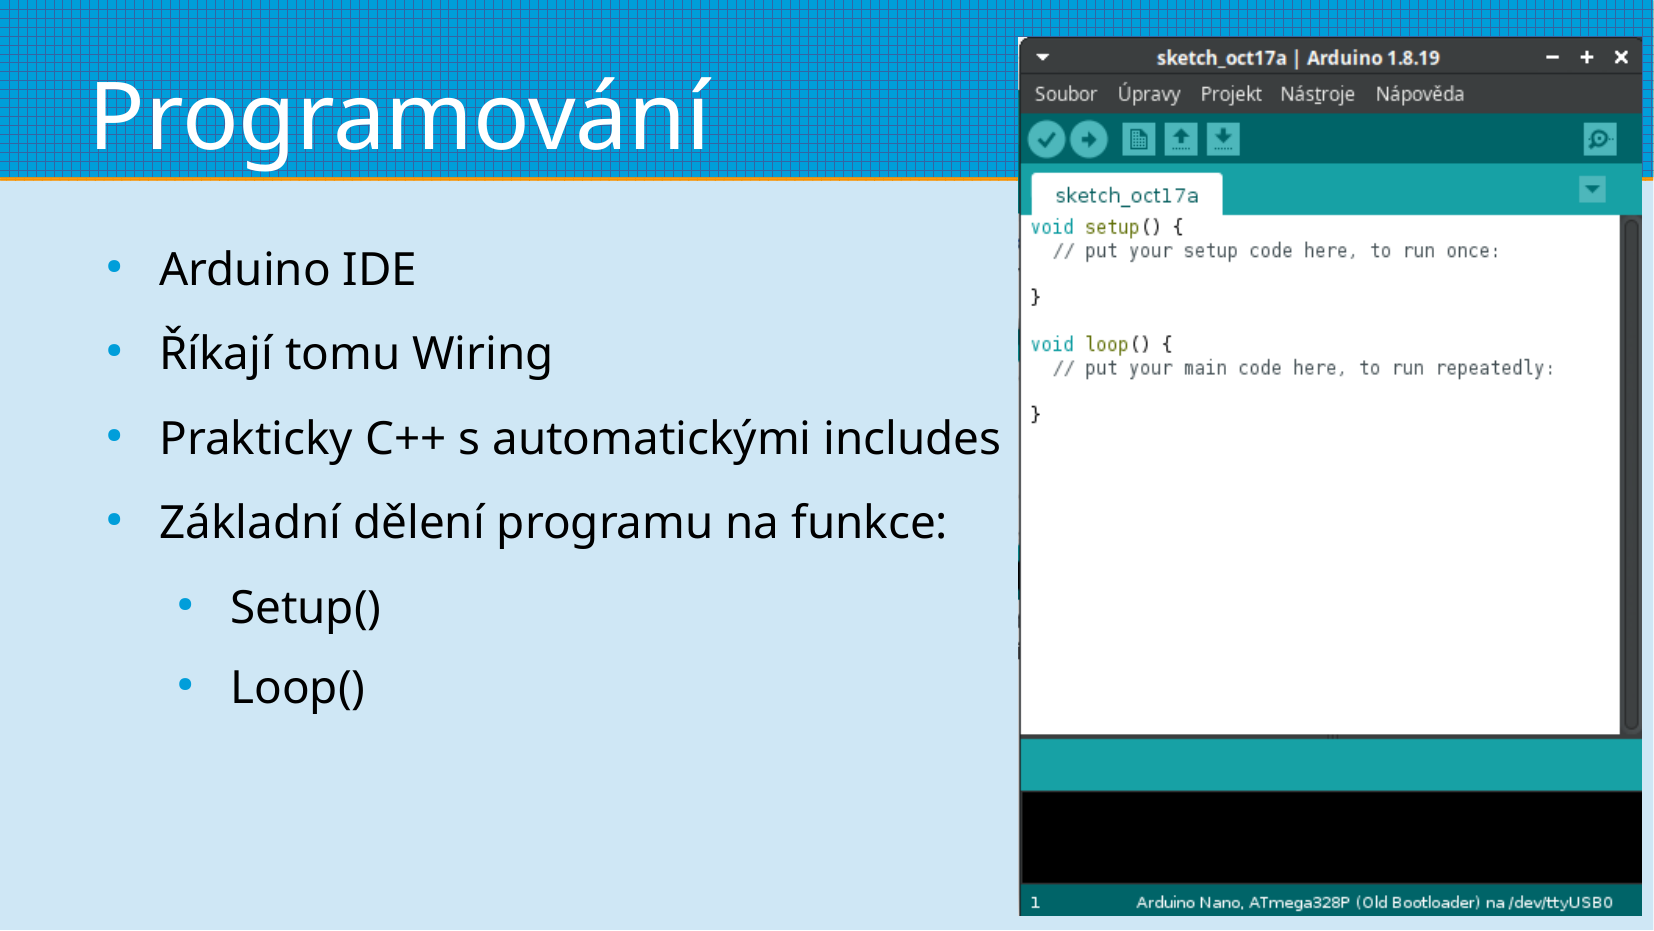

# Programování
Arduino IDE
Říkají tomu Wiring
Prakticky C++ s automatickými includes
Základní dělení programu na funkce:
Setup()
Loop()